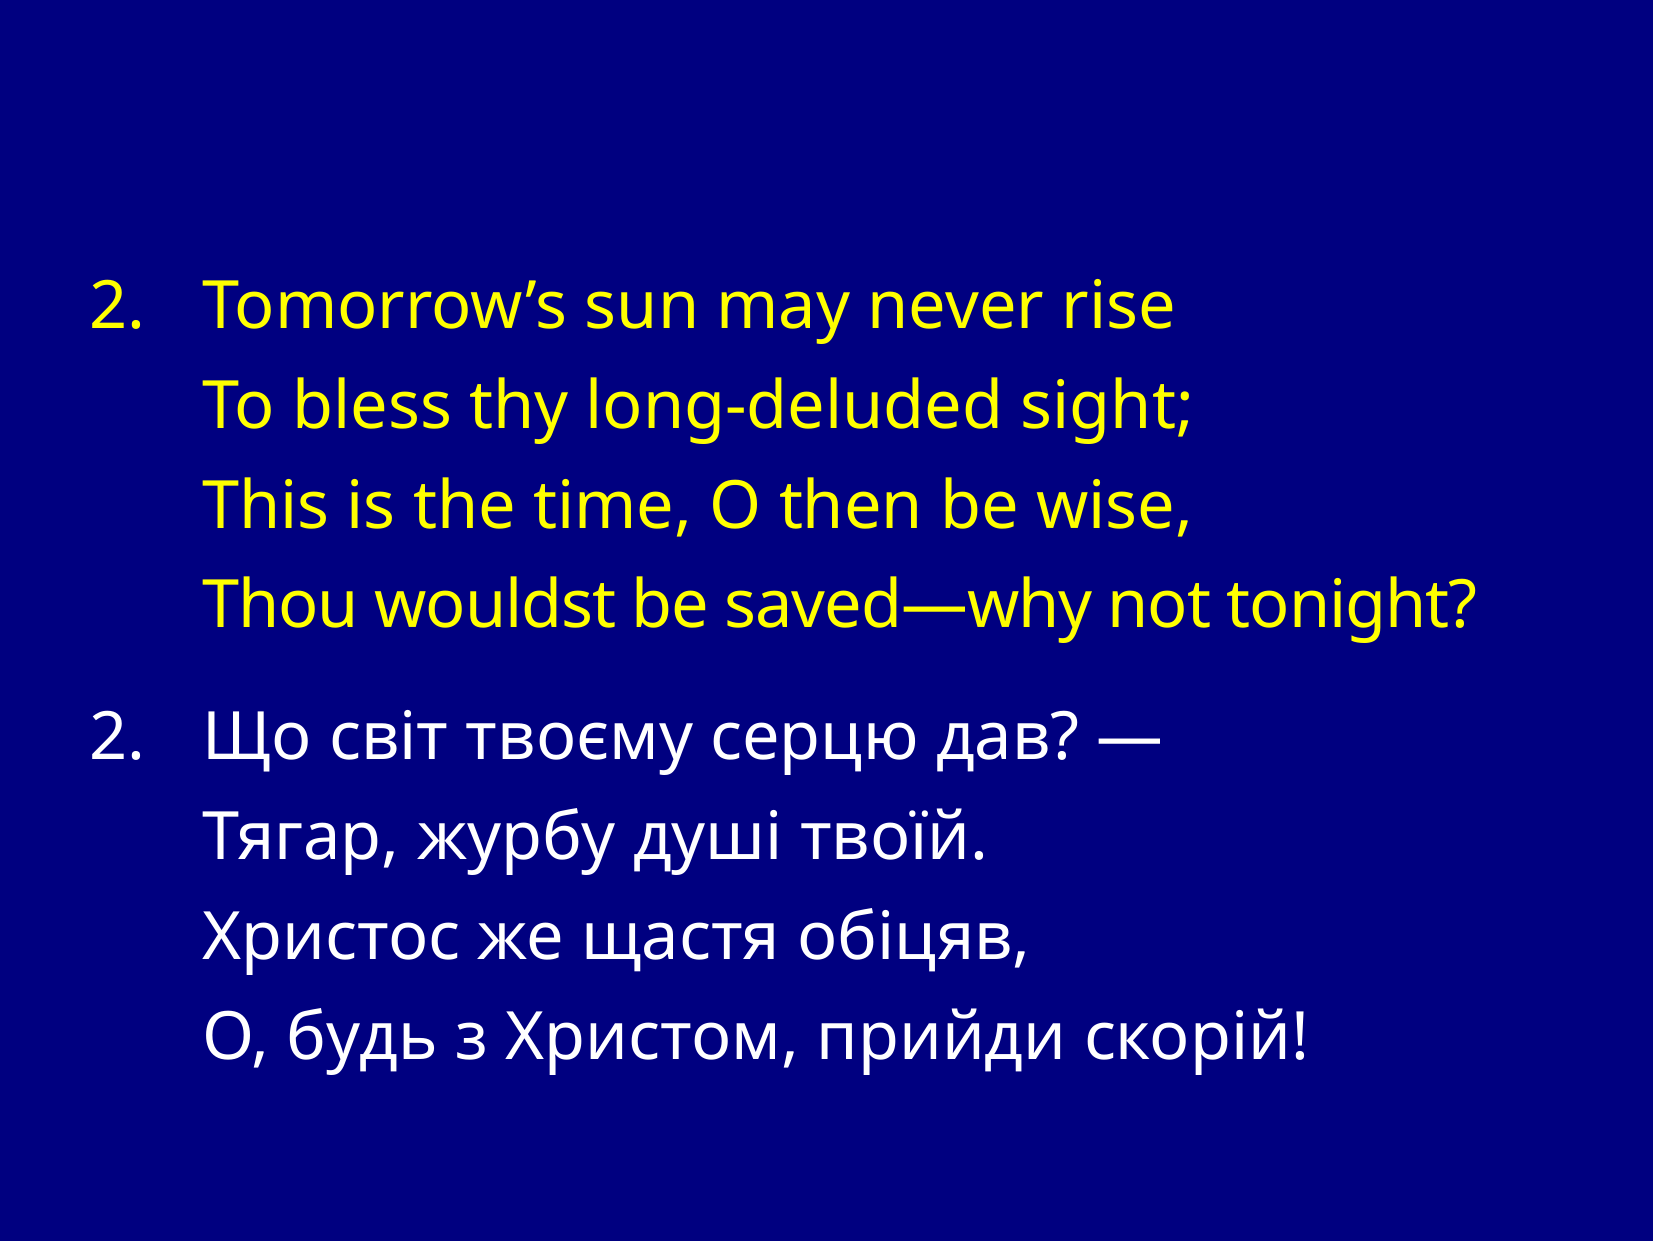

2.	Tomorrow’s sun may never rise
	To bless thy long-deluded sight;
	This is the time, O then be wise,
	Thou wouldst be saved—why not tonight?
2.	Що світ твоєму серцю дав? ―
	Тягар, журбу душі твоїй.
	Христос же щастя обіцяв,
	О, будь з Христом, прийди скорій!